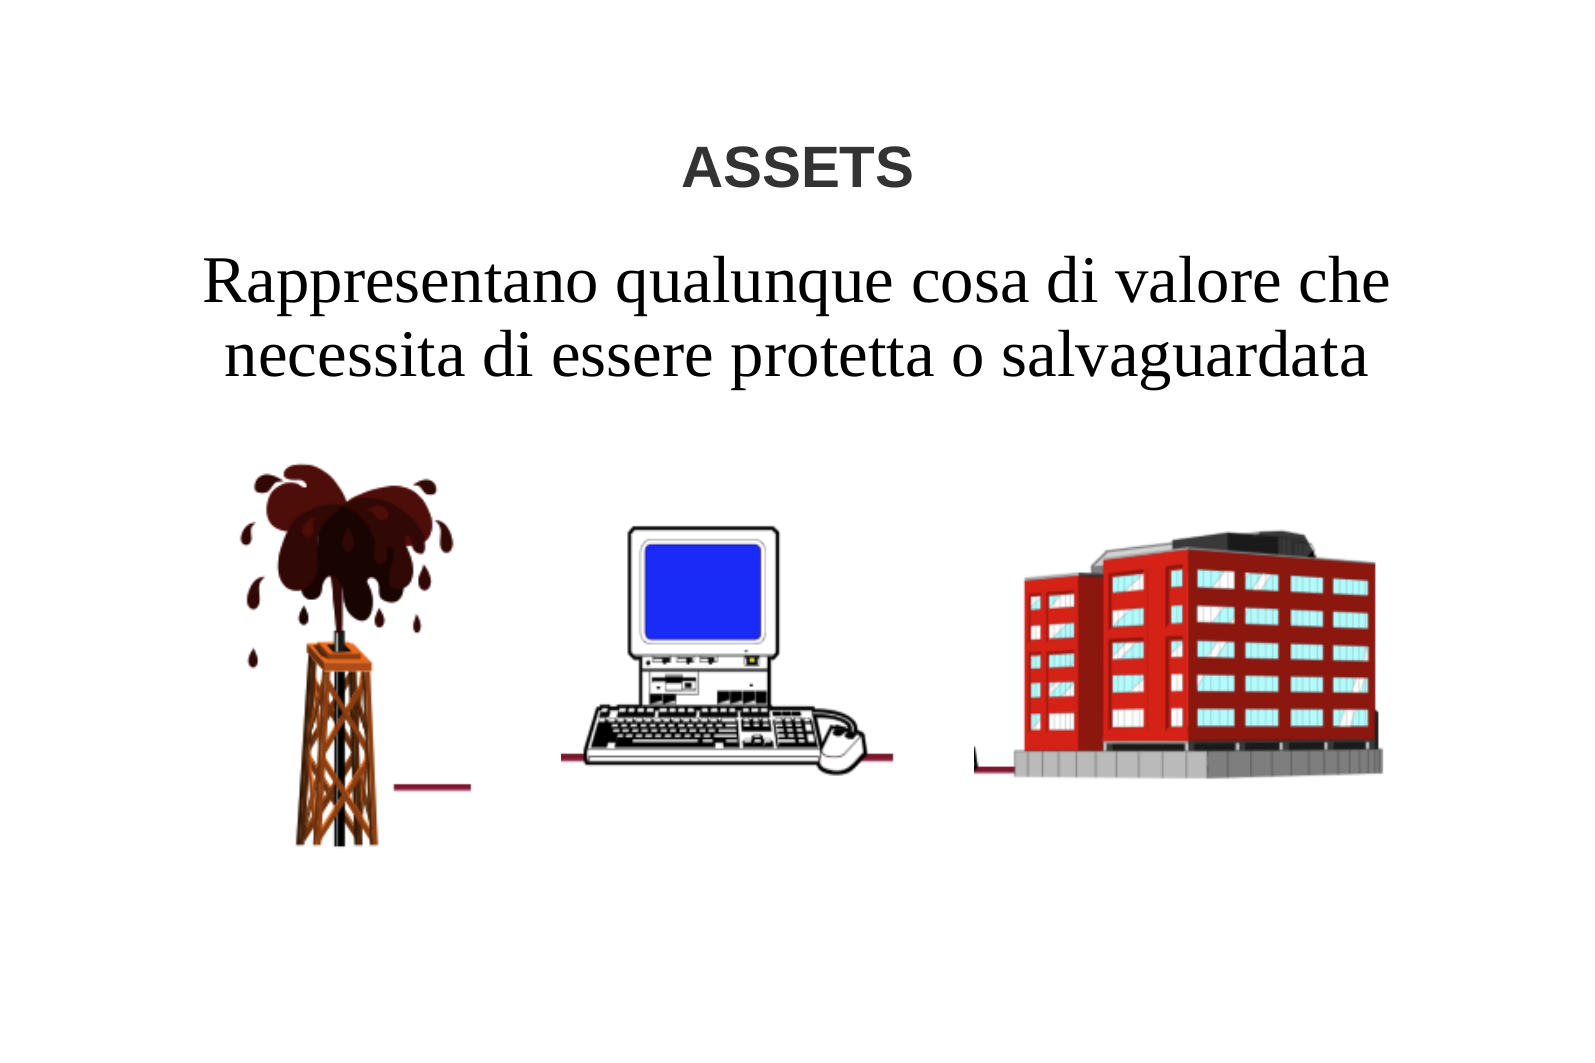

# ASSETS
Rappresentano qualunque cosa di valore che necessita di essere protetta o salvaguardata